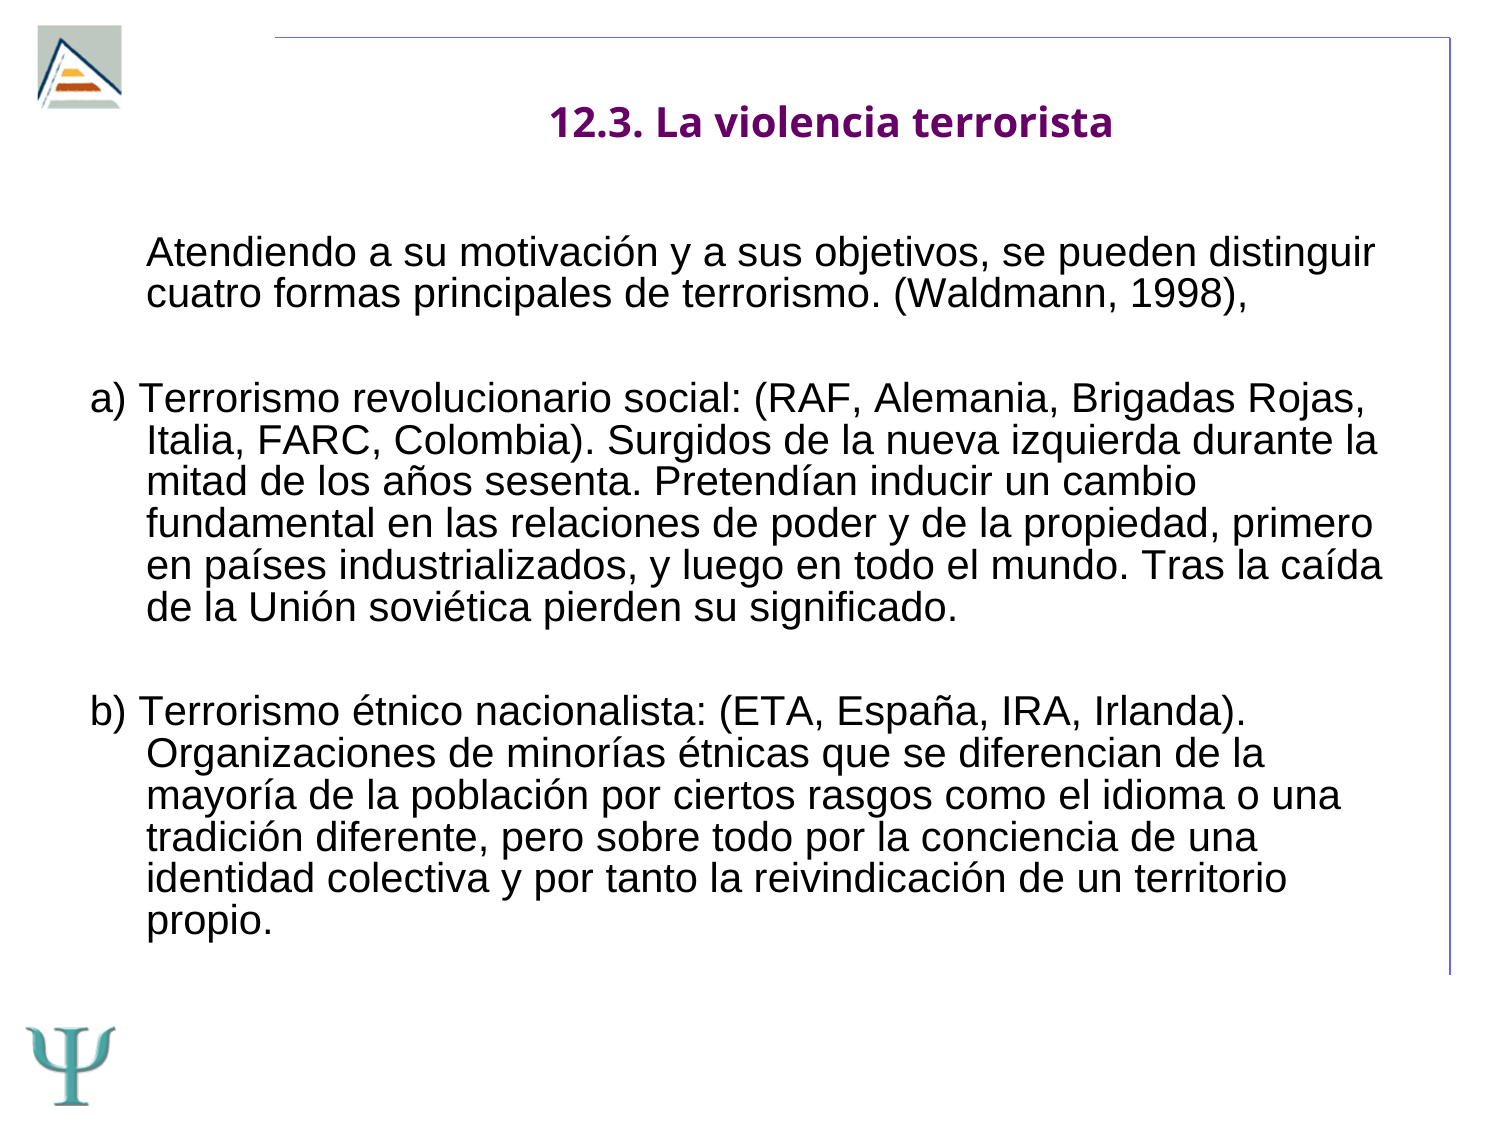

# 12.3. La violencia terrorista
	Atendiendo a su motivación y a sus objetivos, se pueden distinguir cuatro formas principales de terrorismo. (Waldmann, 1998),
a) Terrorismo revolucionario social: (RAF, Alemania, Brigadas Rojas, Italia, FARC, Colombia). Surgidos de la nueva izquierda durante la mitad de los años sesenta. Pretendían inducir un cambio fundamental en las relaciones de poder y de la propiedad, primero en países industrializados, y luego en todo el mundo. Tras la caída de la Unión soviética pierden su significado.
b) Terrorismo étnico nacionalista: (ETA, España, IRA, Irlanda). Organizaciones de minorías étnicas que se diferencian de la mayoría de la población por ciertos rasgos como el idioma o una tradición diferente, pero sobre todo por la conciencia de una identidad colectiva y por tanto la reivindicación de un territorio propio.